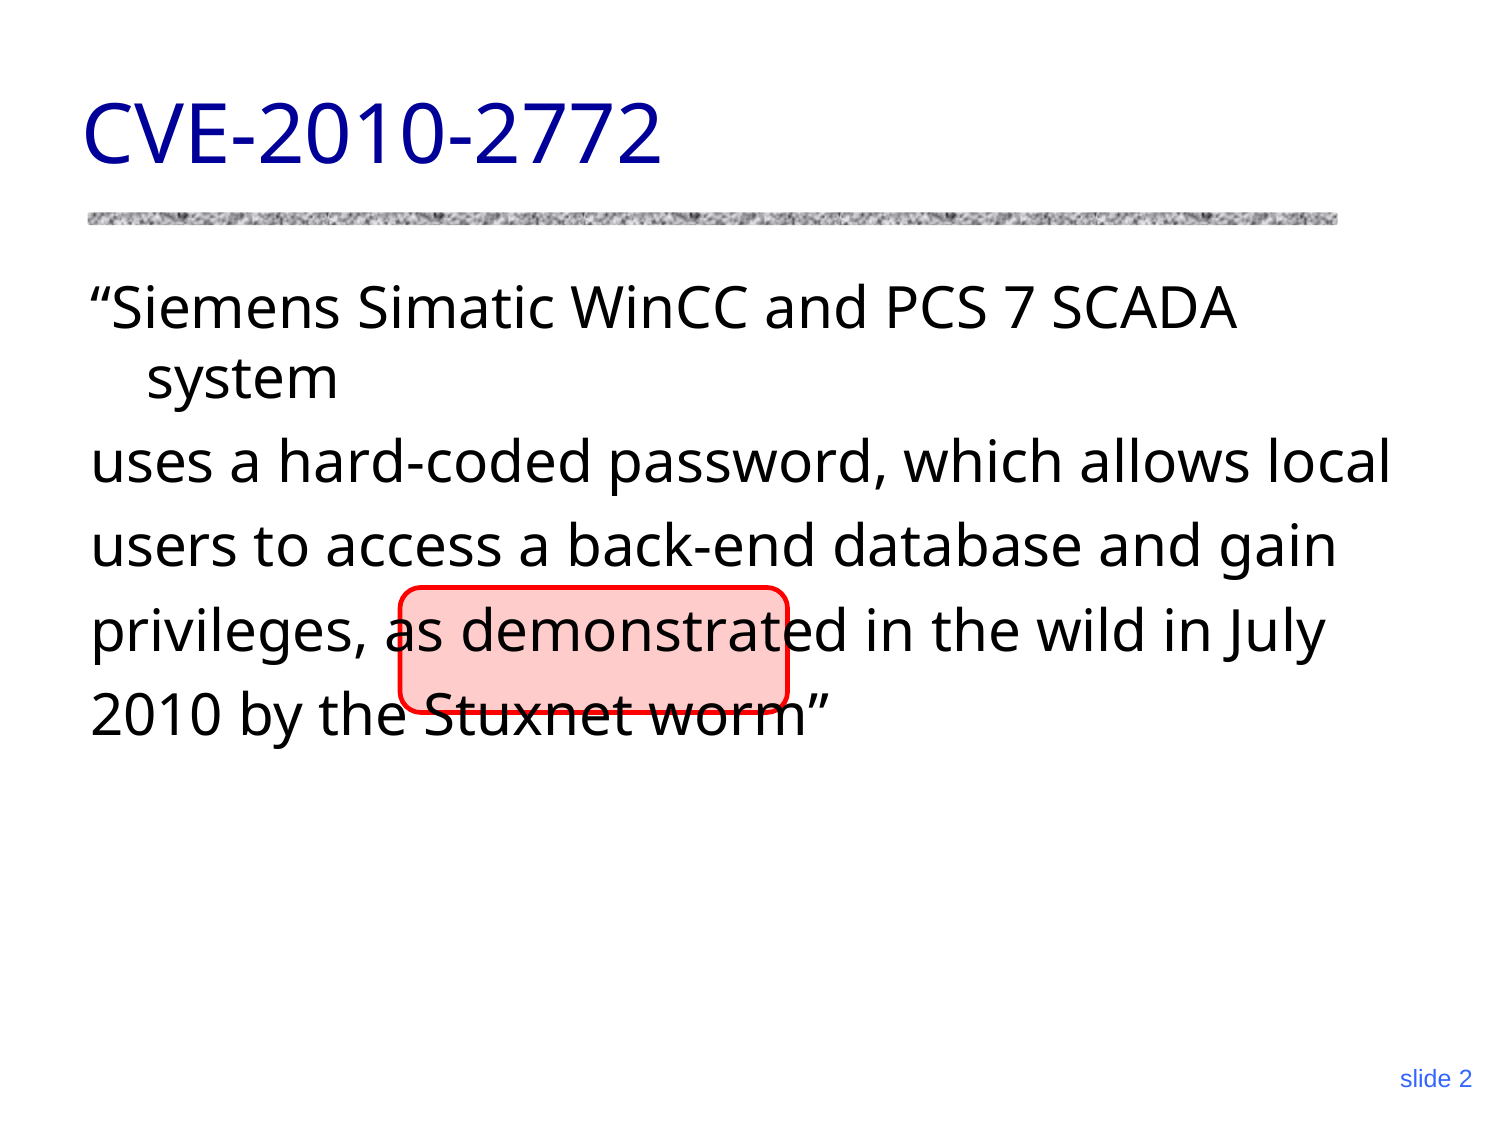

# CVE-2010-2772
“Siemens Simatic WinCC and PCS 7 SCADA system
uses a hard-coded password, which allows local
users to access a back-end database and gain
privileges, as demonstrated in the wild in July
2010 by the Stuxnet worm”
slide